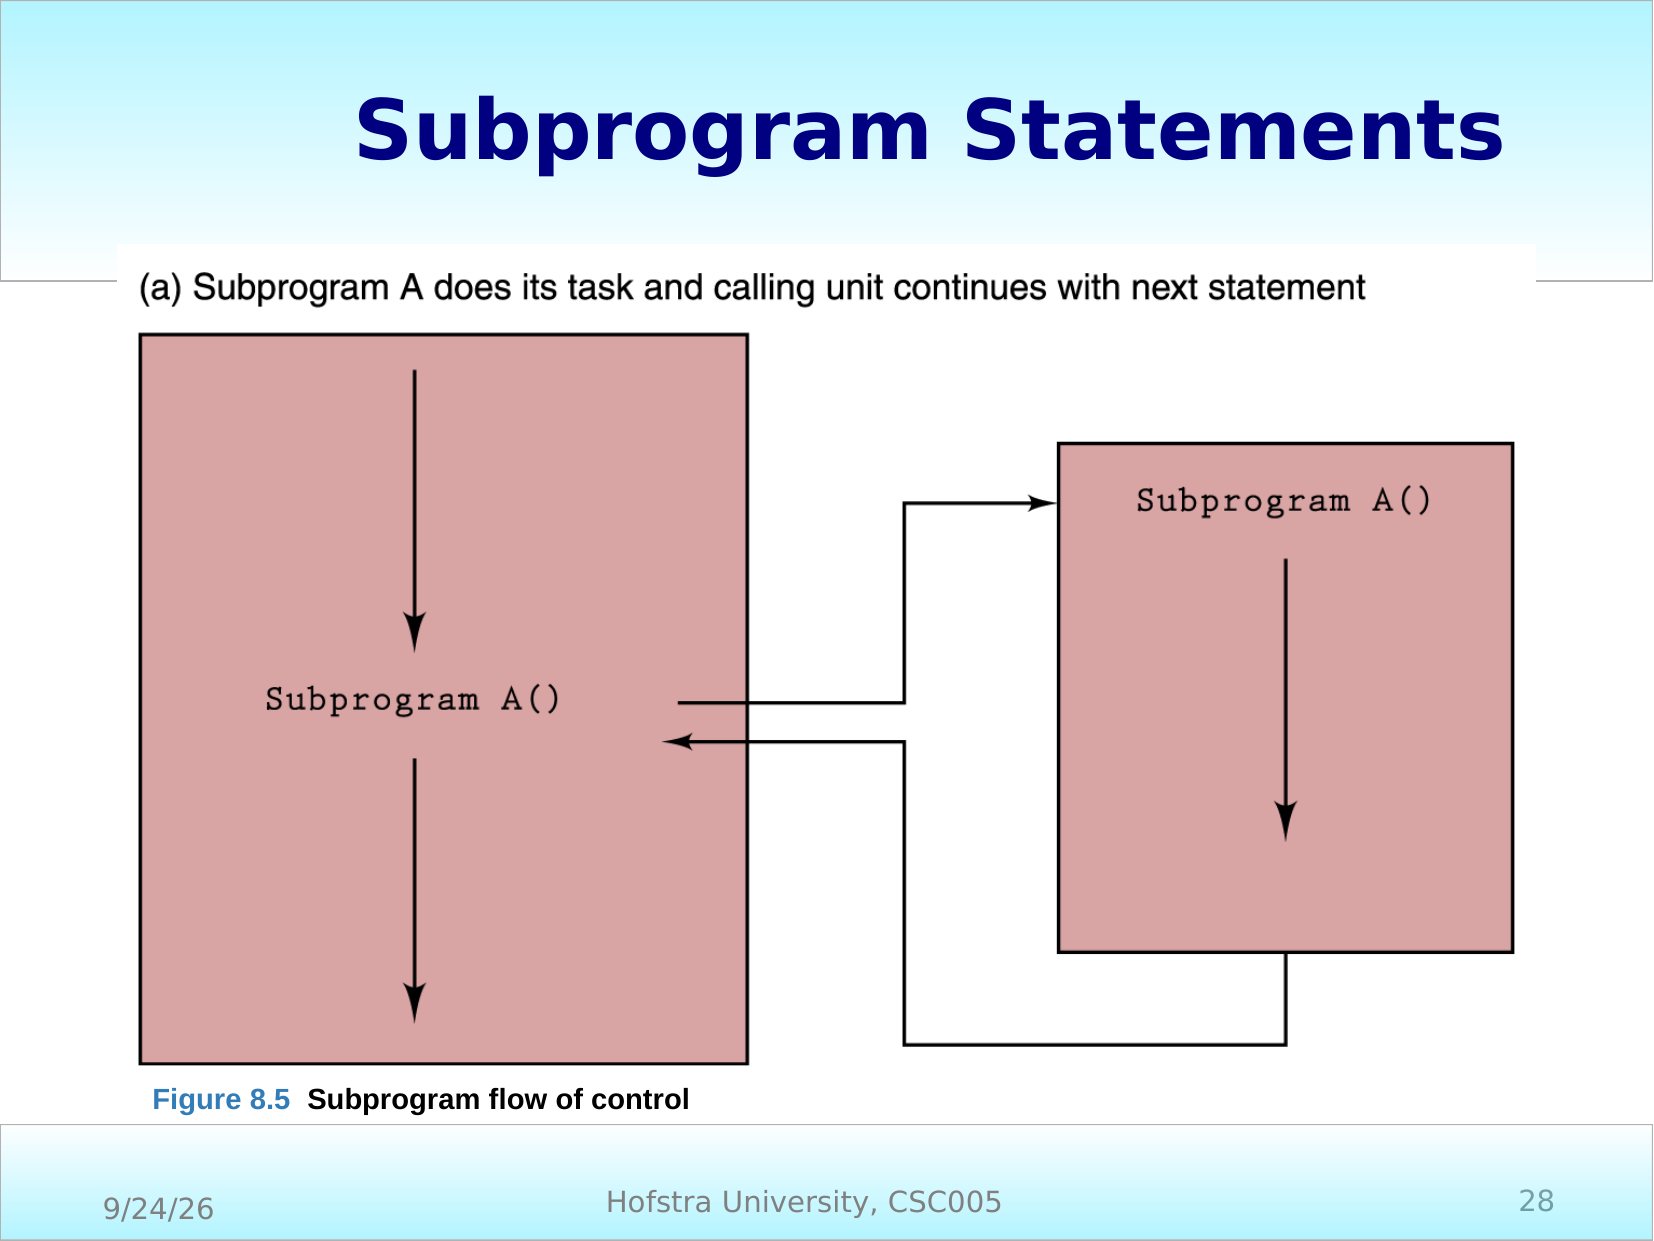

# Subprogram Statements
Figure 8.5 Subprogram flow of control
28
Hofstra University, CSC005